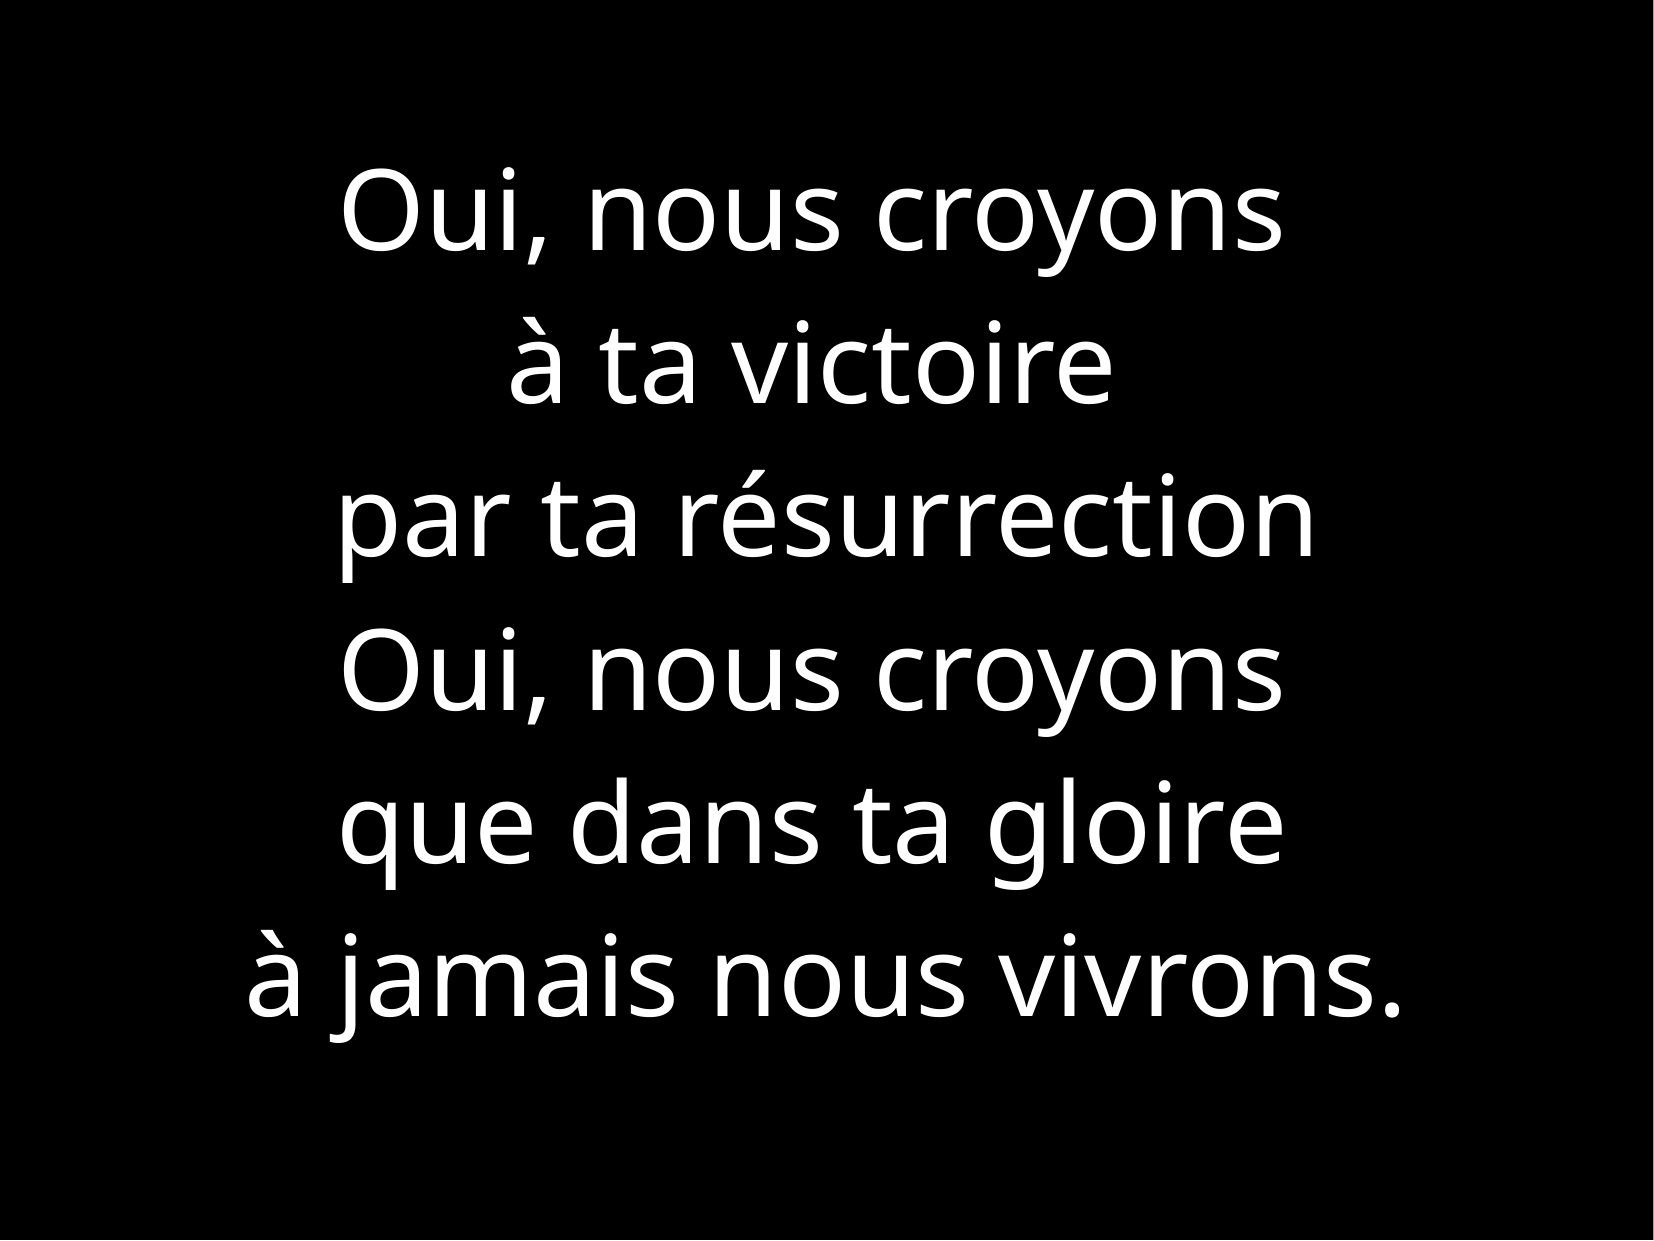

# Oui, nous croyons
à ta victoire
par ta résurrection
Oui, nous croyons
que dans ta gloire
à jamais nous vivrons.